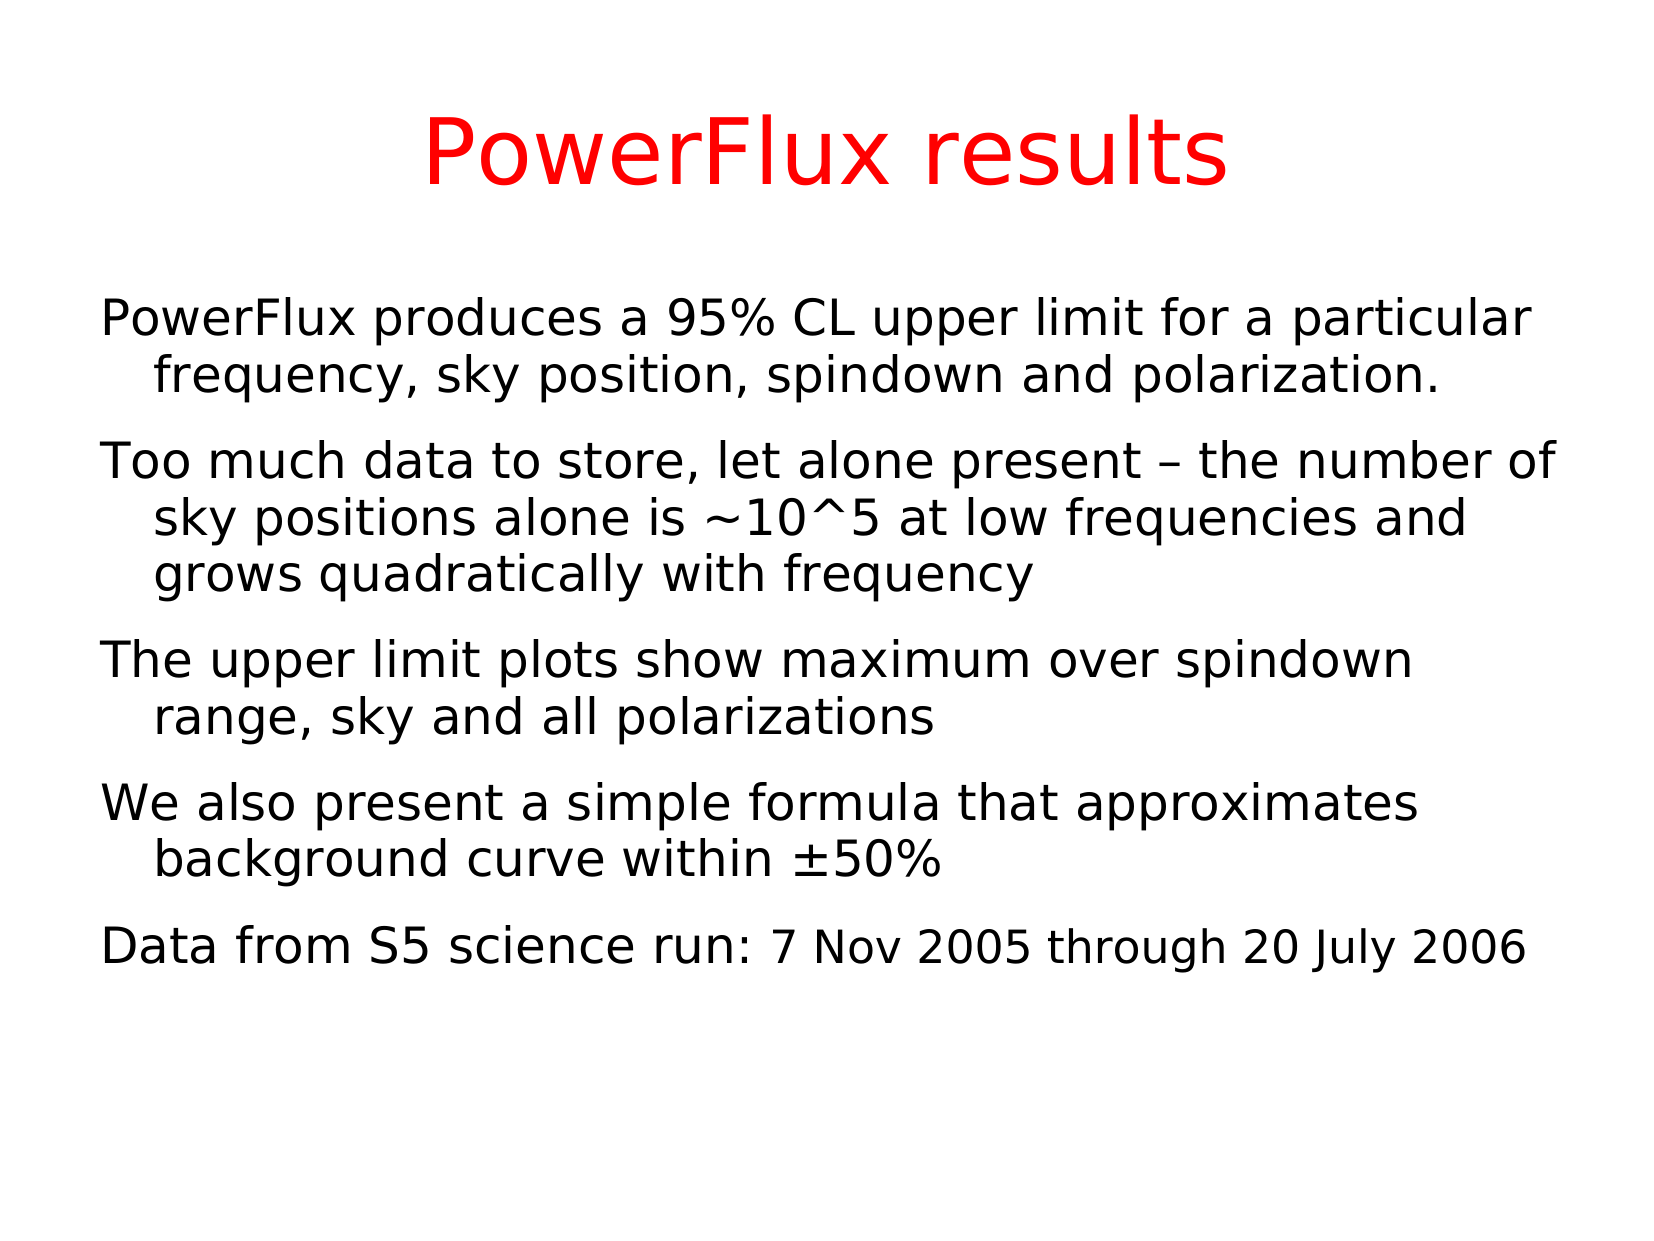

# PowerFlux results
PowerFlux produces a 95% CL upper limit for a particular frequency, sky position, spindown and polarization.
Too much data to store, let alone present – the number of sky positions alone is ~10^5 at low frequencies and grows quadratically with frequency
The upper limit plots show maximum over spindown range, sky and all polarizations
We also present a simple formula that approximates background curve within ±50%
Data from S5 science run: 7 Nov 2005 through 20 July 2006